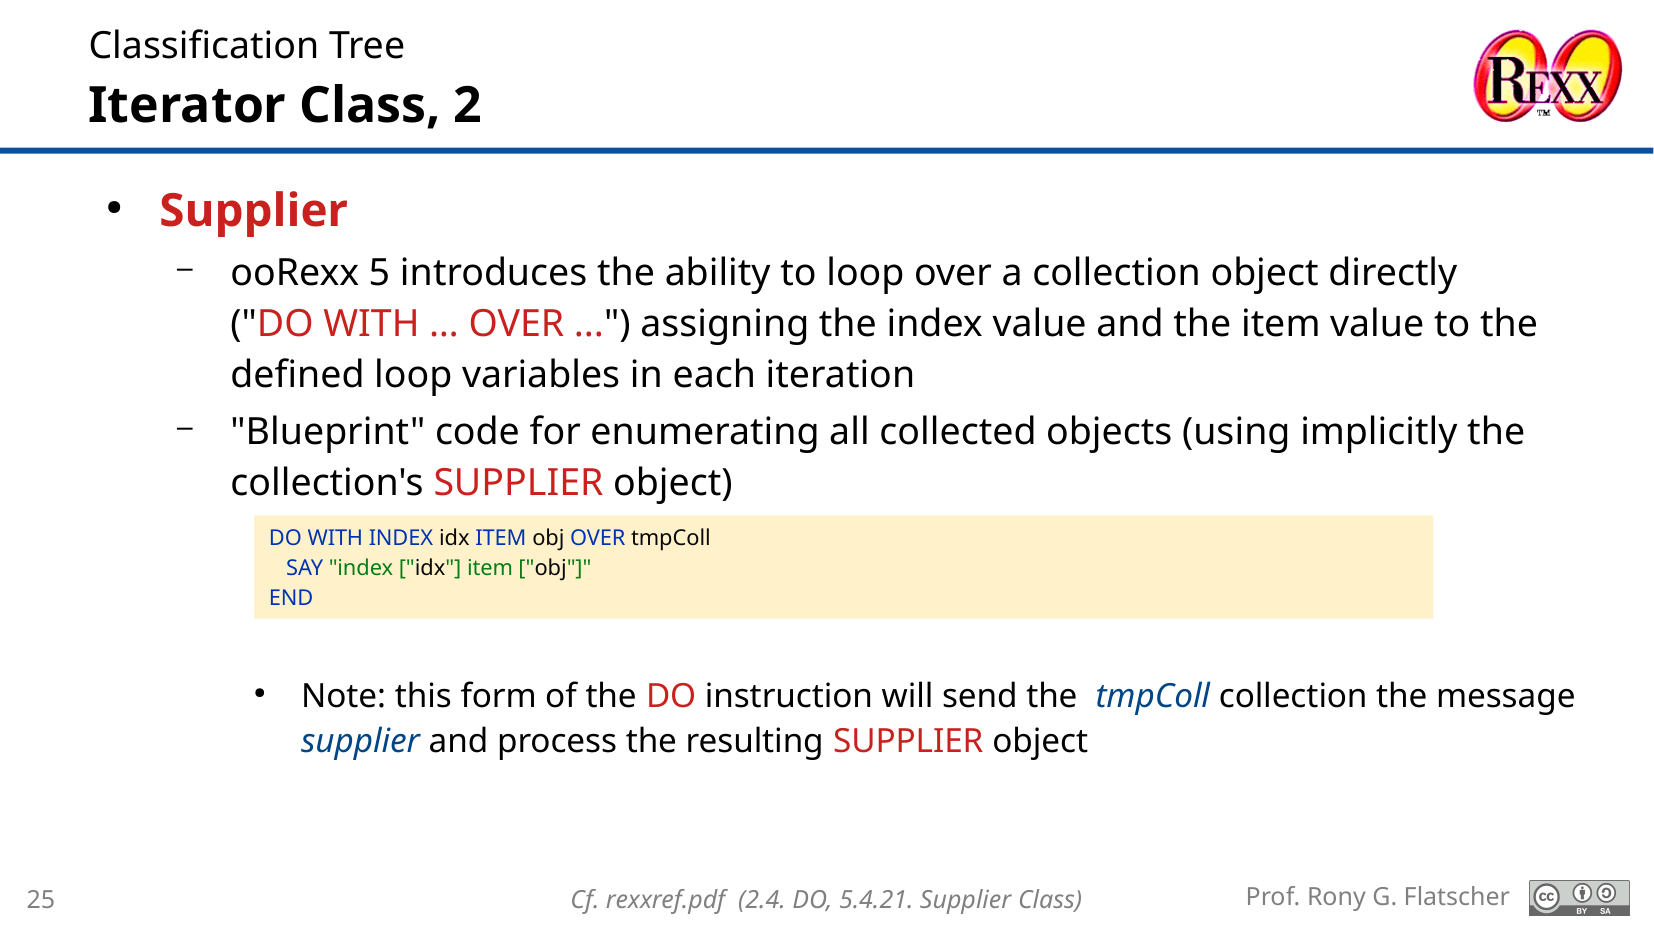

Classification Tree
Iterator Class, 2
# Supplier
ooRexx 5 introduces the ability to loop over a collection object directly
("DO WITH … OVER ...") assigning the index value and the item value to the defined loop variables in each iteration
"Blueprint" code for enumerating all collected objects (using implicitly the collection's SUPPLIER object)
Note: this form of the DO instruction will send the tmpColl collection the message supplier and process the resulting SUPPLIER object
DO WITH INDEX idx ITEM obj OVER tmpColl
 SAY "index ["idx"] item ["obj"]"
END
Cf. rexxref.pdf (2.4. DO, 5.4.21. Supplier Class)